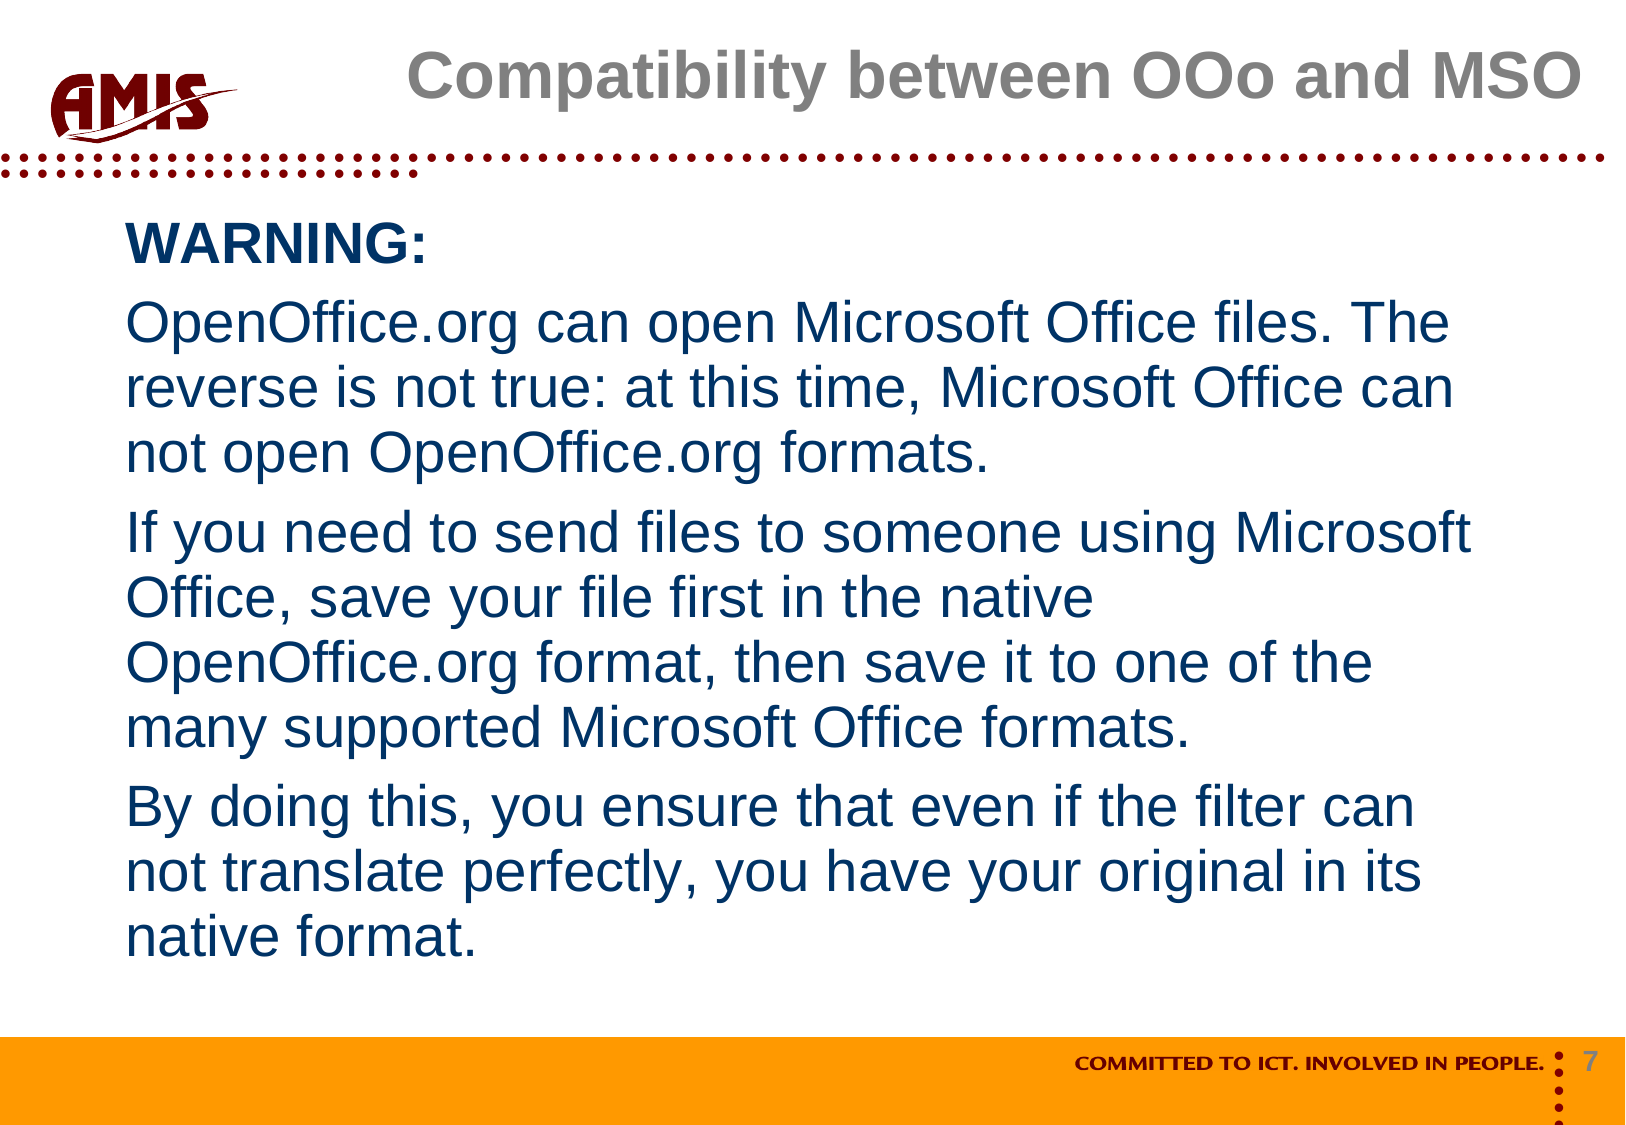

# Compatibility between OOo and MSO
WARNING:
OpenOffice.org can open Microsoft Office files. The reverse is not true: at this time, Microsoft Office can not open OpenOffice.org formats.
If you need to send files to someone using Microsoft Office, save your file first in the native OpenOffice.org format, then save it to one of the many supported Microsoft Office formats.
By doing this, you ensure that even if the filter can not translate perfectly, you have your original in its native format.